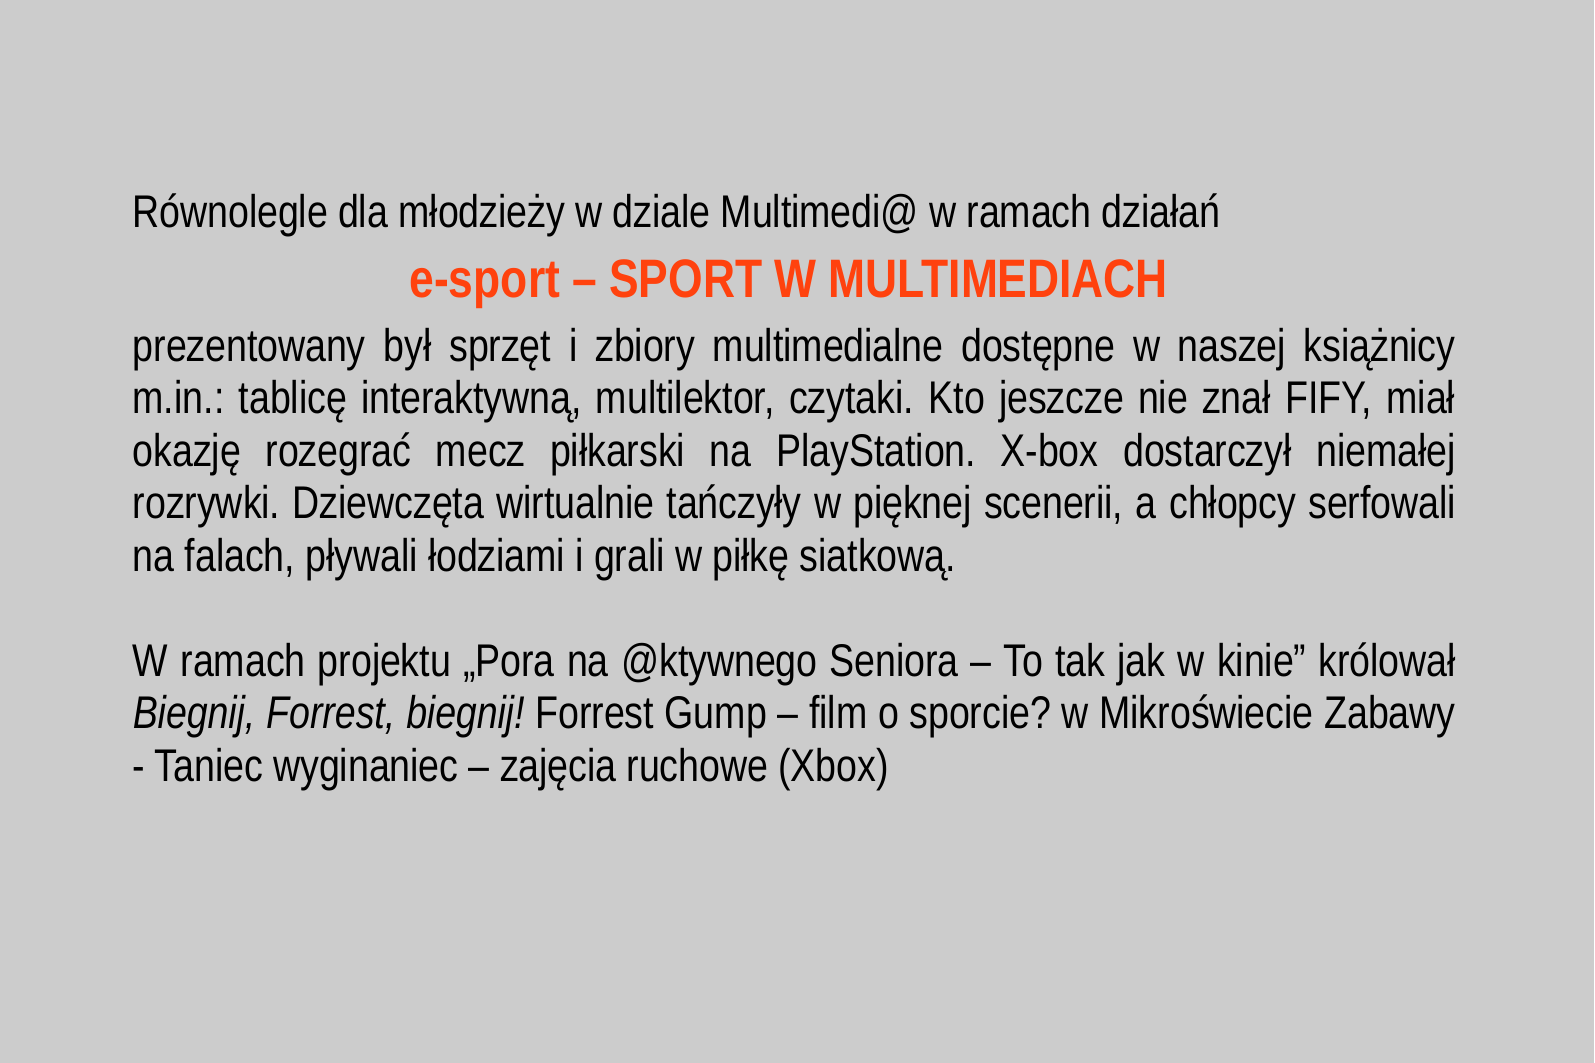

Równolegle dla młodzieży w dziale Multimedi@ w ramach działań
e-sport – SPORT W MULTIMEDIACH
prezentowany był sprzęt i zbiory multimedialne dostępne w naszej książnicy m.in.: tablicę interaktywną, multilektor, czytaki. Kto jeszcze nie znał FIFY, miał okazję rozegrać mecz piłkarski na PlayStation. X-box dostarczył niemałej rozrywki. Dziewczęta wirtualnie tańczyły w pięknej scenerii, a chłopcy serfowali na falach, pływali łodziami i grali w piłkę siatkową.
W ramach projektu „Pora na @ktywnego Seniora – To tak jak w kinie” królował Biegnij, Forrest, biegnij! Forrest Gump – film o sporcie? w Mikroświecie Zabawy - Taniec wyginaniec – zajęcia ruchowe (Xbox)